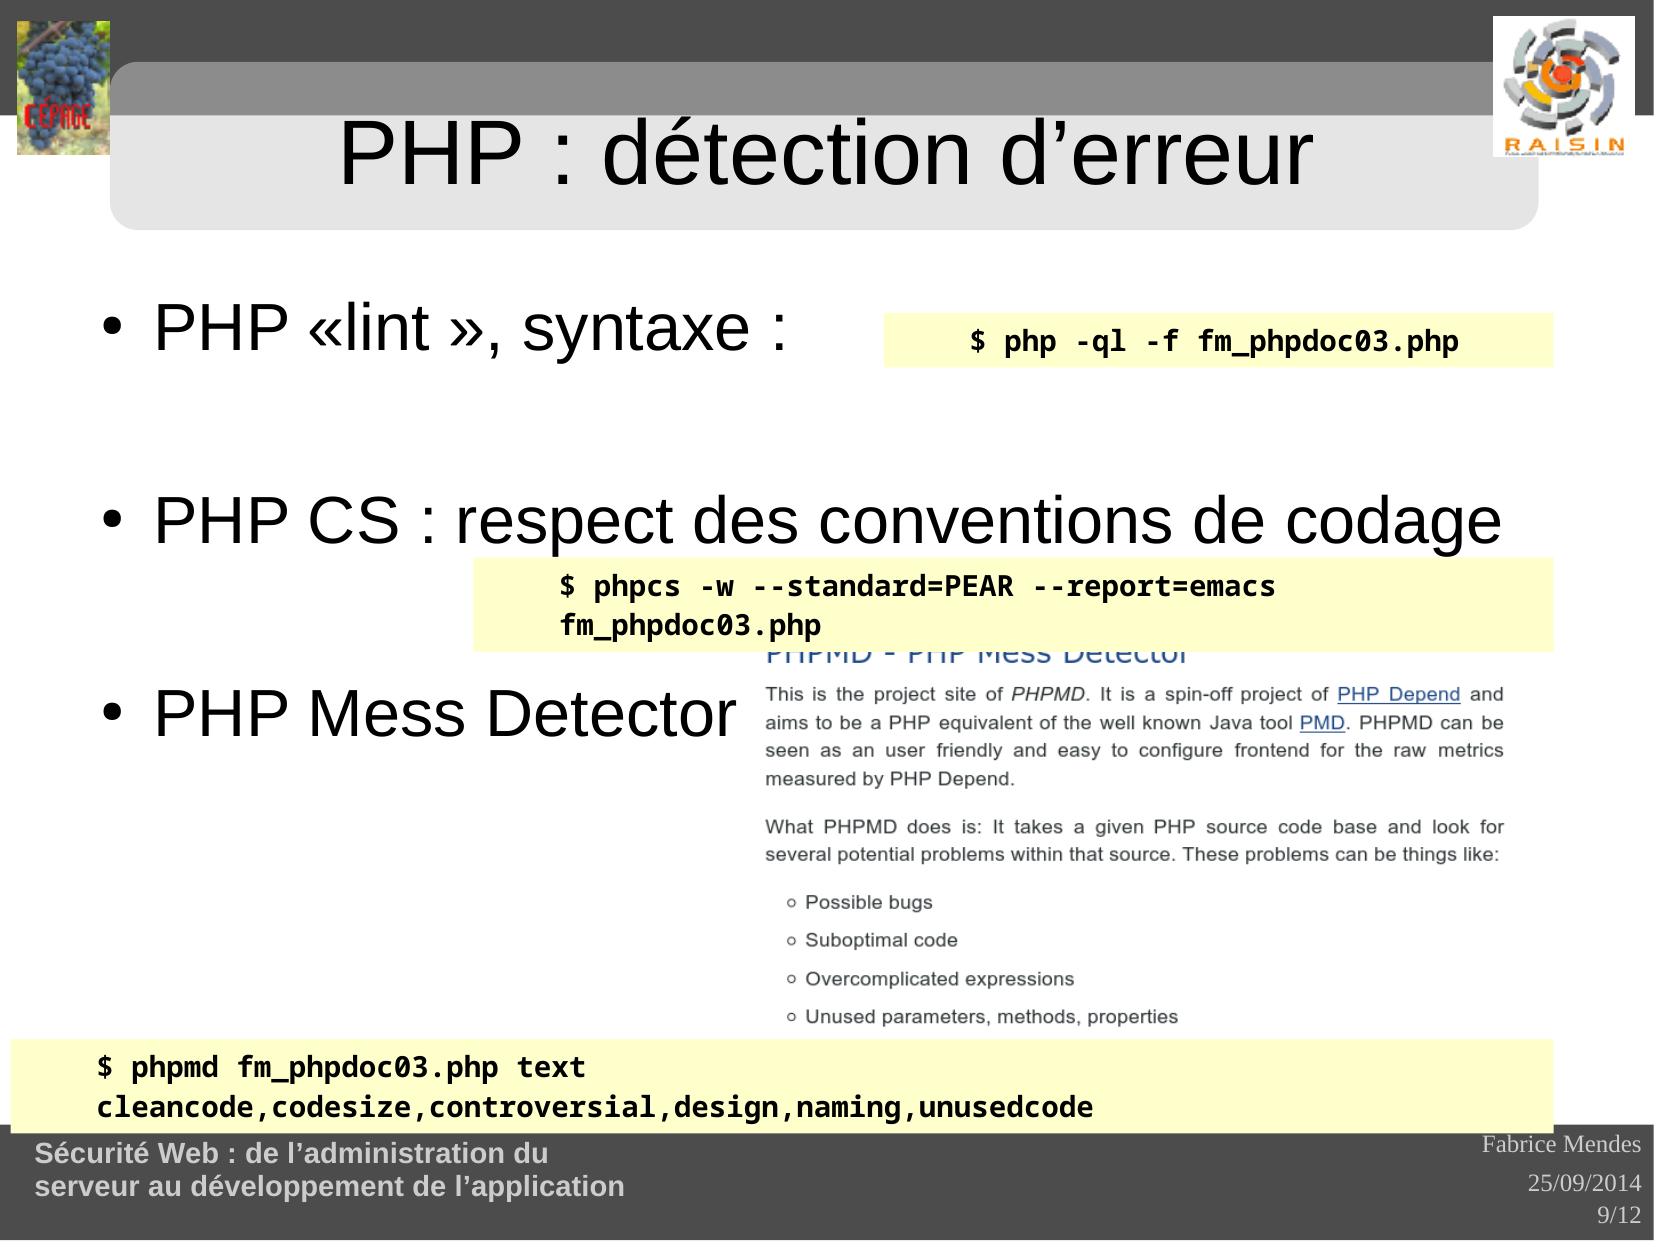

# PHP : détection d’erreur
PHP «lint », syntaxe :
PHP CS : respect des conventions de codage
PHP Mess Detector
$ php -ql -f fm_phpdoc03.php
$ phpcs -w --standard=PEAR --report=emacs fm_phpdoc03.php
$ phpmd fm_phpdoc03.php text cleancode,codesize,controversial,design,naming,unusedcode